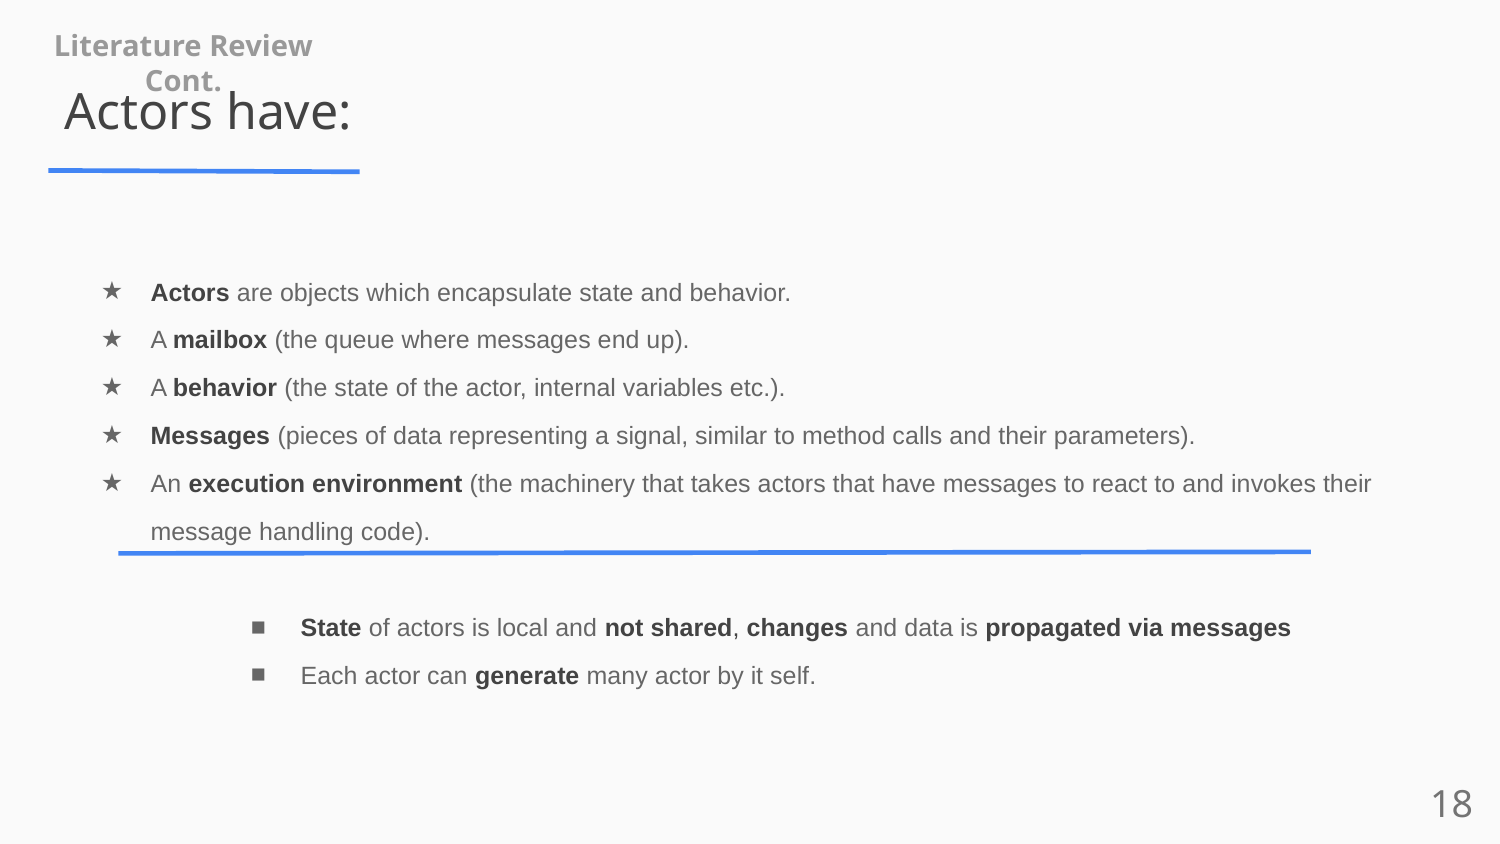

Literature Review Cont.
Actors have:
Actors are objects which encapsulate state and behavior.
A mailbox (the queue where messages end up).
A behavior (the state of the actor, internal variables etc.).
Messages (pieces of data representing a signal, similar to method calls and their parameters).
An execution environment (the machinery that takes actors that have messages to react to and invokes their message handling code).
State of actors is local and not shared, changes and data is propagated via messages
Each actor can generate many actor by it self.
18